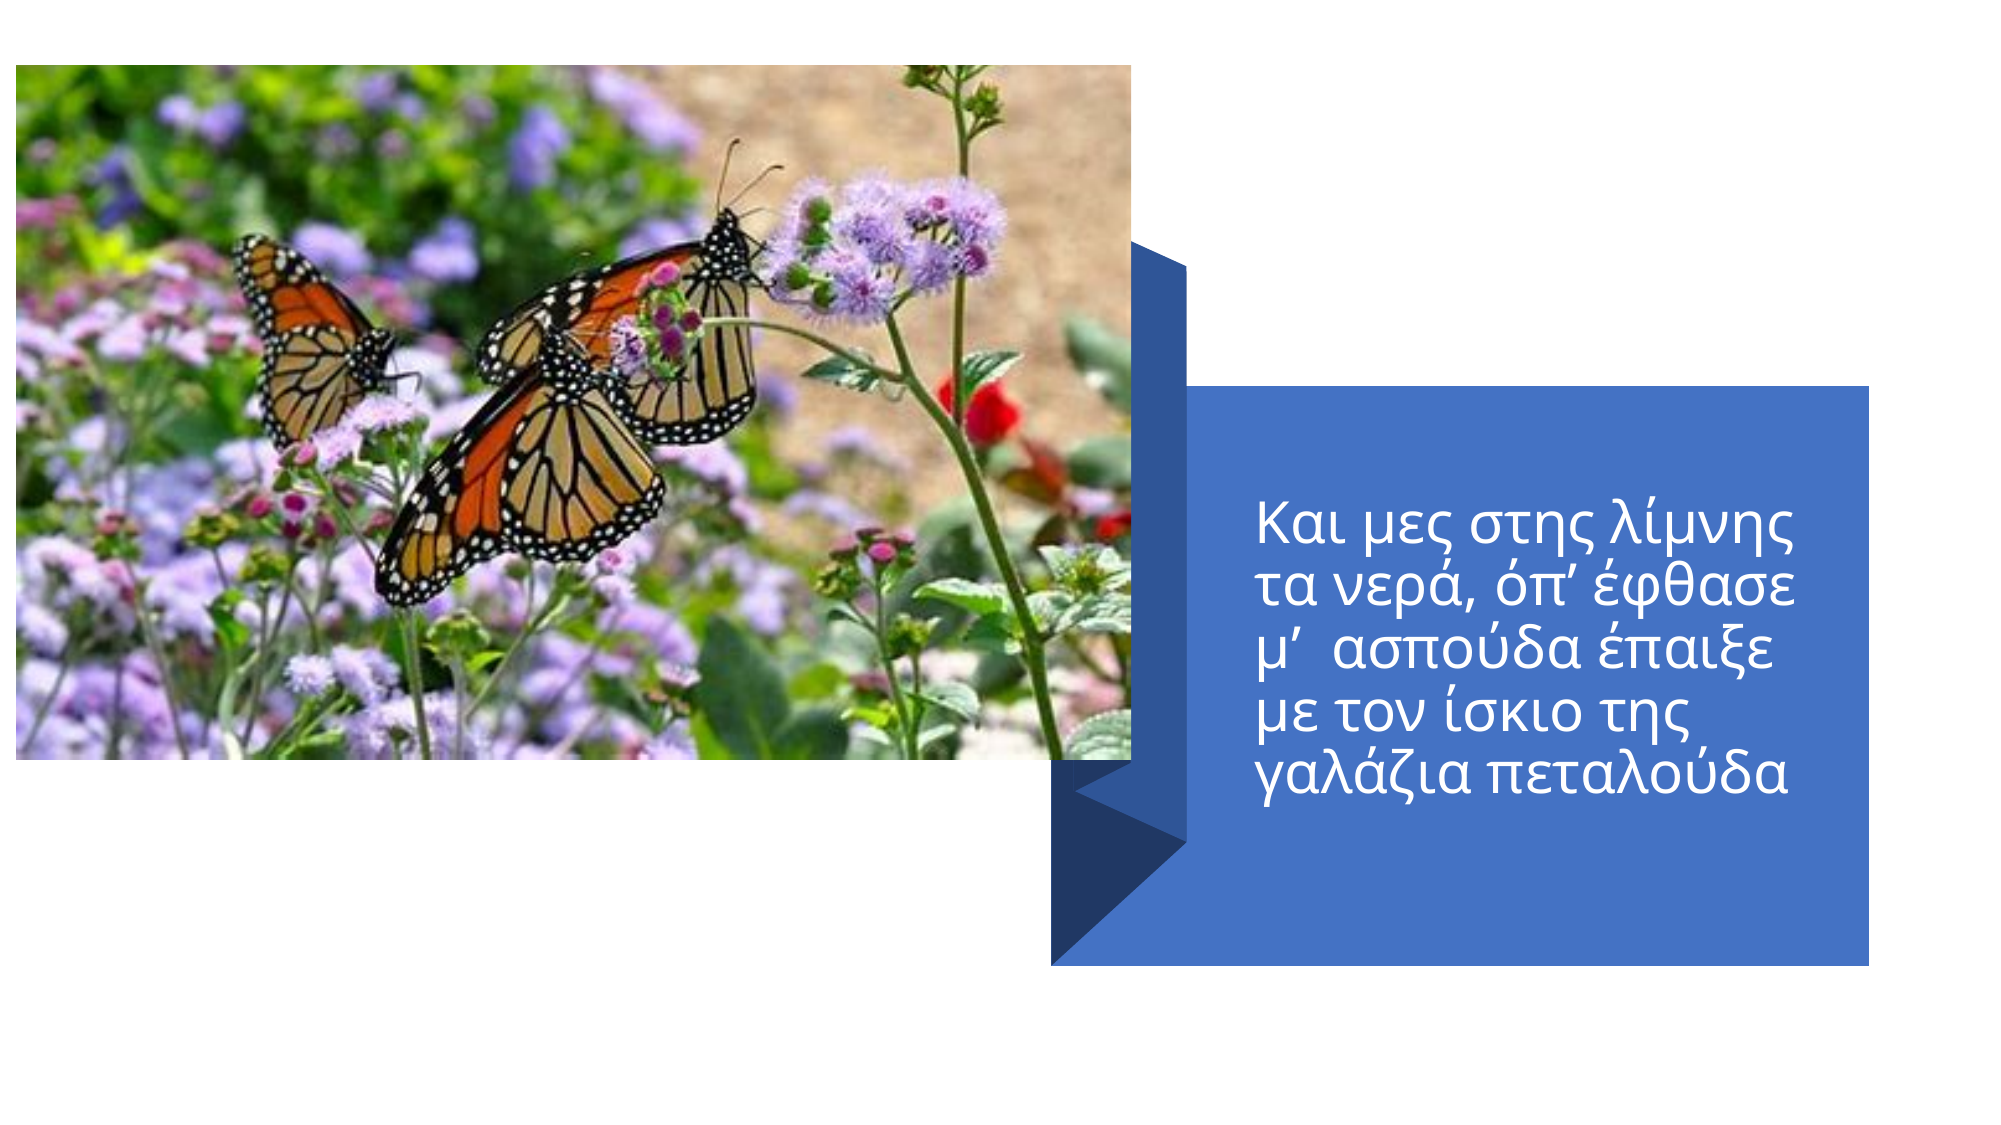

# Και μες στης λίμνης τα νερά, όπ’ έφθασε μ’ ασπούδα έπαιξε με τον ίσκιο της γαλάζια πεταλούδα